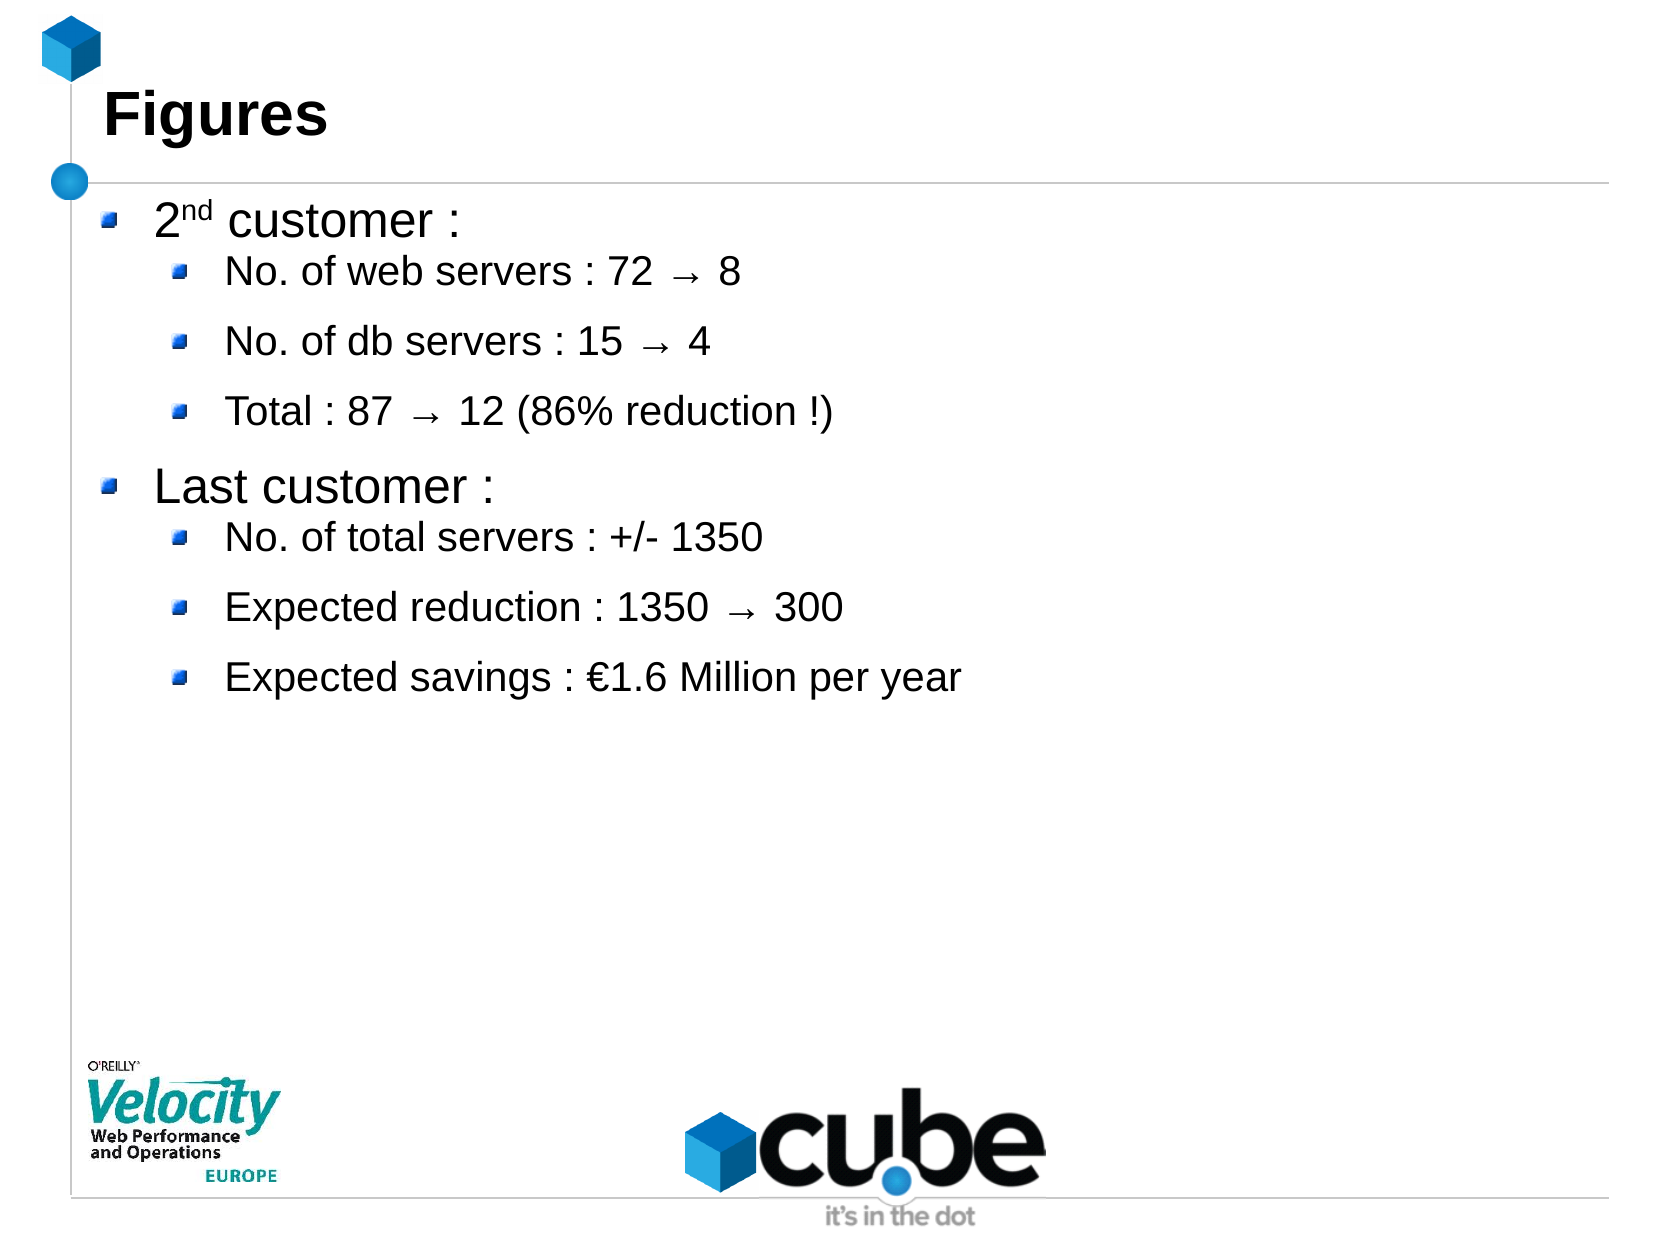

# Figures
2nd customer :
No. of web servers : 72 → 8
No. of db servers : 15 → 4
Total : 87 → 12 (86% reduction !)
Last customer :
No. of total servers : +/- 1350
Expected reduction : 1350 → 300
Expected savings : €1.6 Million per year